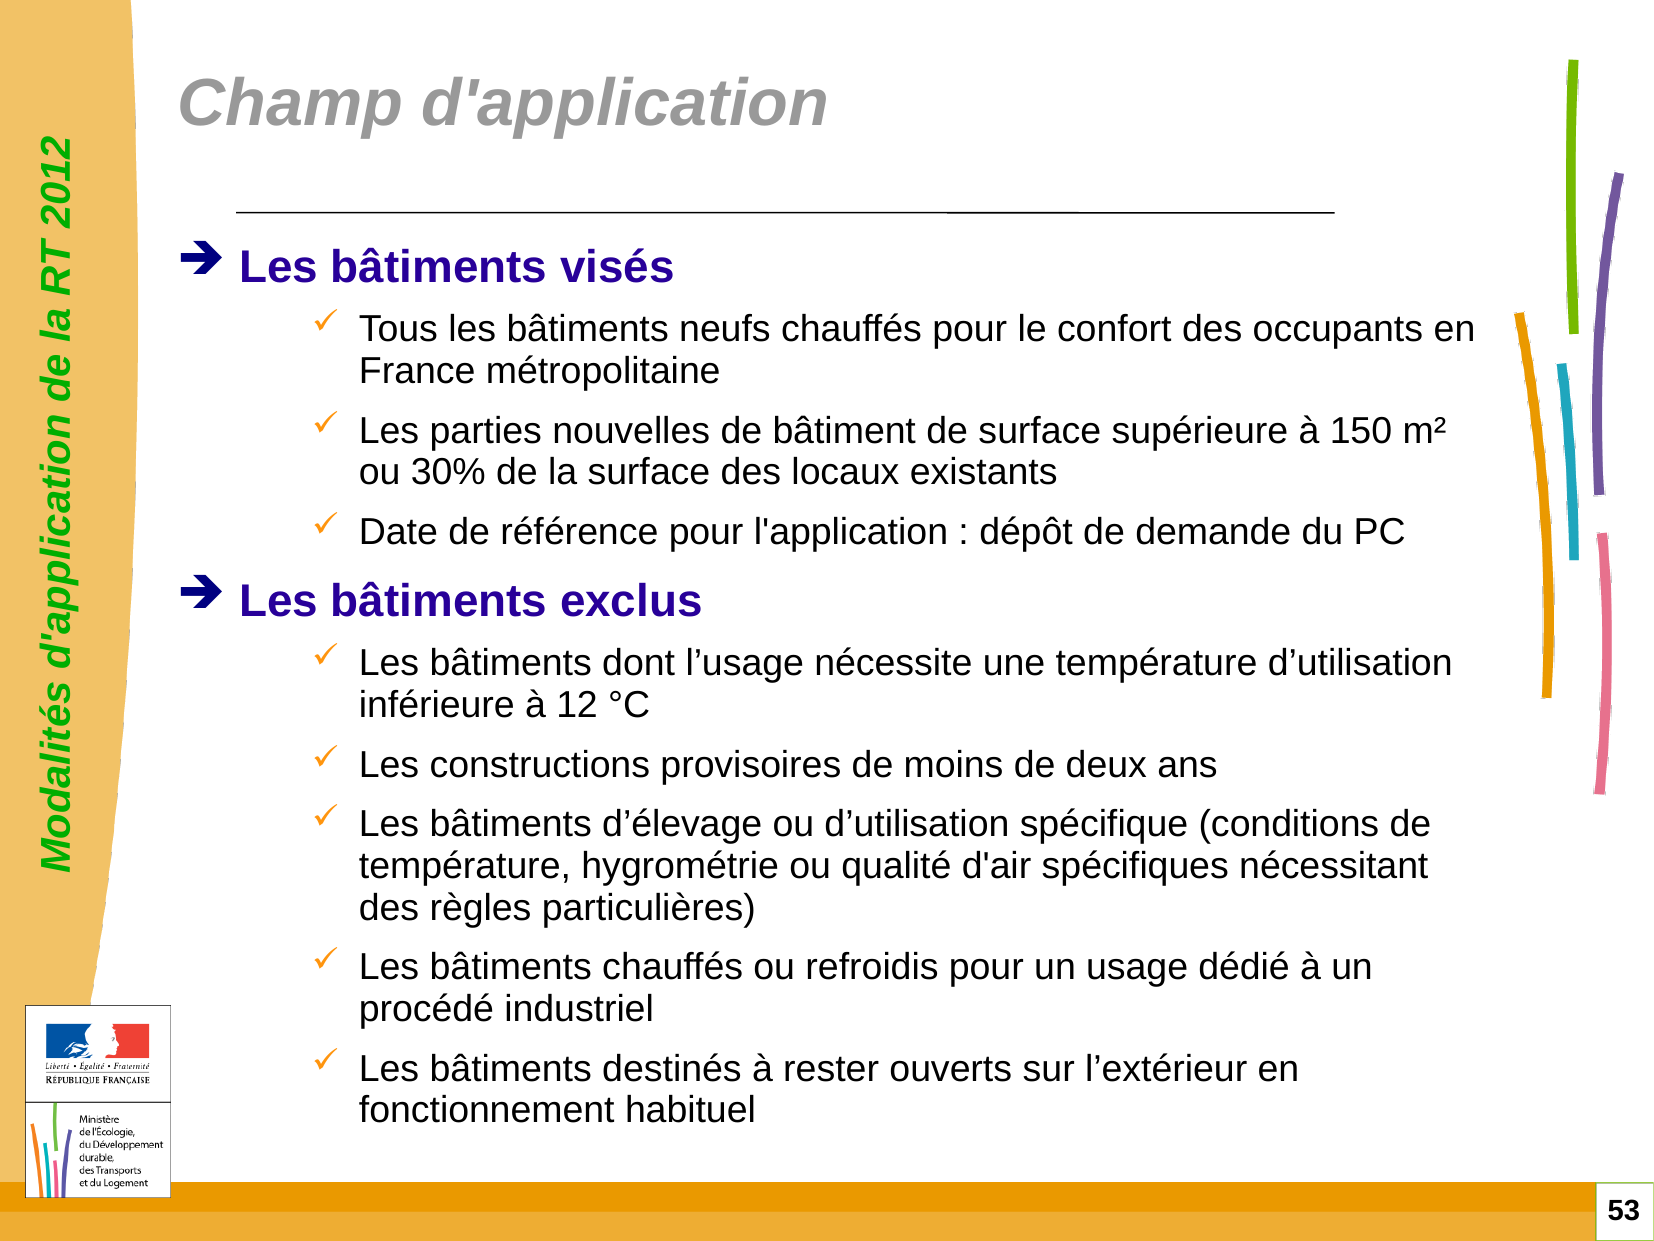

# Champ d'application
Les bâtiments visés
Tous les bâtiments neufs chauffés pour le confort des occupants en France métropolitaine
Les parties nouvelles de bâtiment de surface supérieure à 150 m² ou 30% de la surface des locaux existants
Date de référence pour l'application : dépôt de demande du PC
Les bâtiments exclus
Les bâtiments dont l’usage nécessite une température d’utilisation inférieure à 12 °C
Les constructions provisoires de moins de deux ans
Les bâtiments d’élevage ou d’utilisation spécifique (conditions de température, hygrométrie ou qualité d'air spécifiques nécessitant des règles particulières)
Les bâtiments chauffés ou refroidis pour un usage dédié à un procédé industriel
Les bâtiments destinés à rester ouverts sur l’extérieur en fonctionnement habituel
Modalités d'application de la RT 2012
53